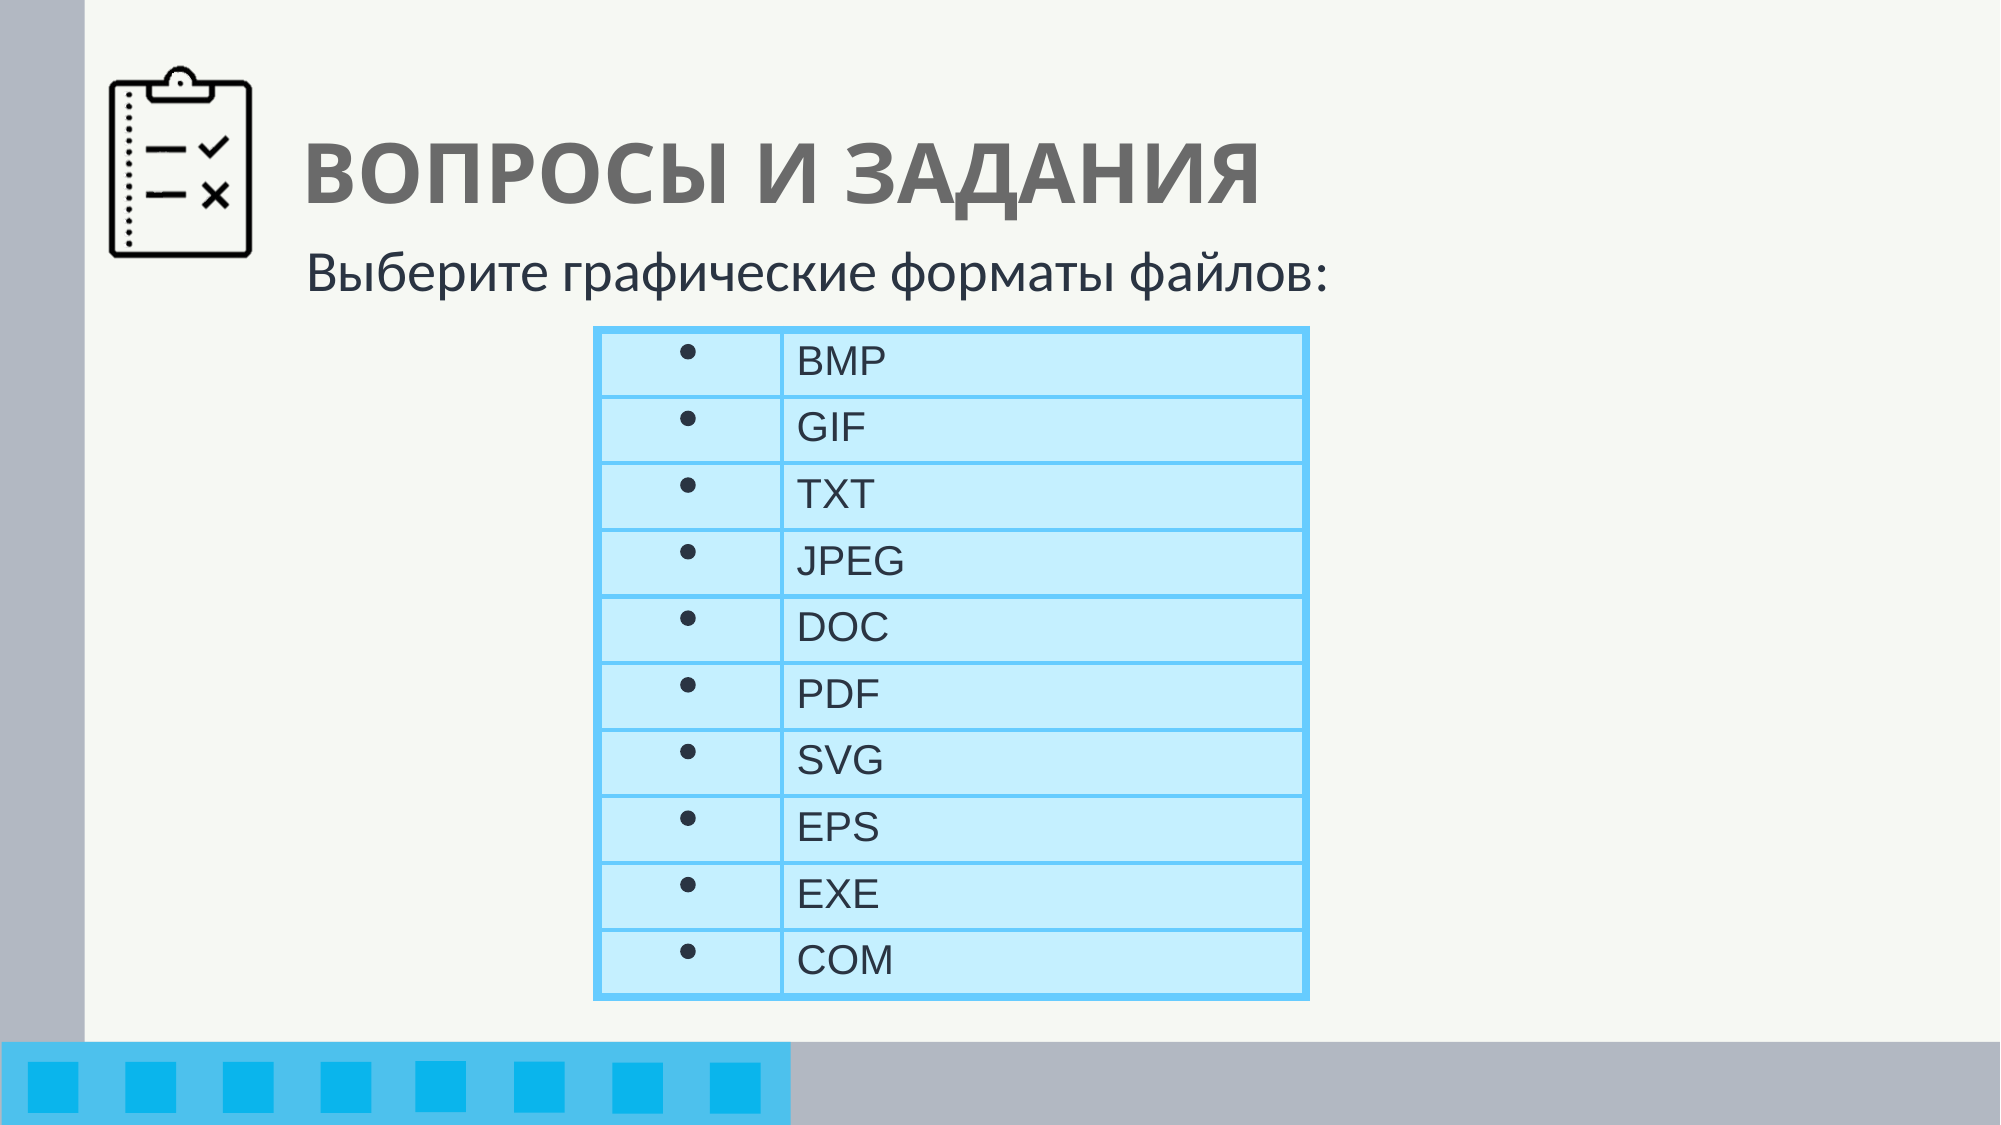

# ВОПРОСЫ И ЗАДАНИЯ
Выберите графические форматы файлов:
|  | BMP |
| --- | --- |
|  | GIF |
|  | TXT |
|  | JPEG |
|  | DOC |
|  | PDF |
|  | SVG |
|  | EPS |
|  | EXE |
|  | COM |